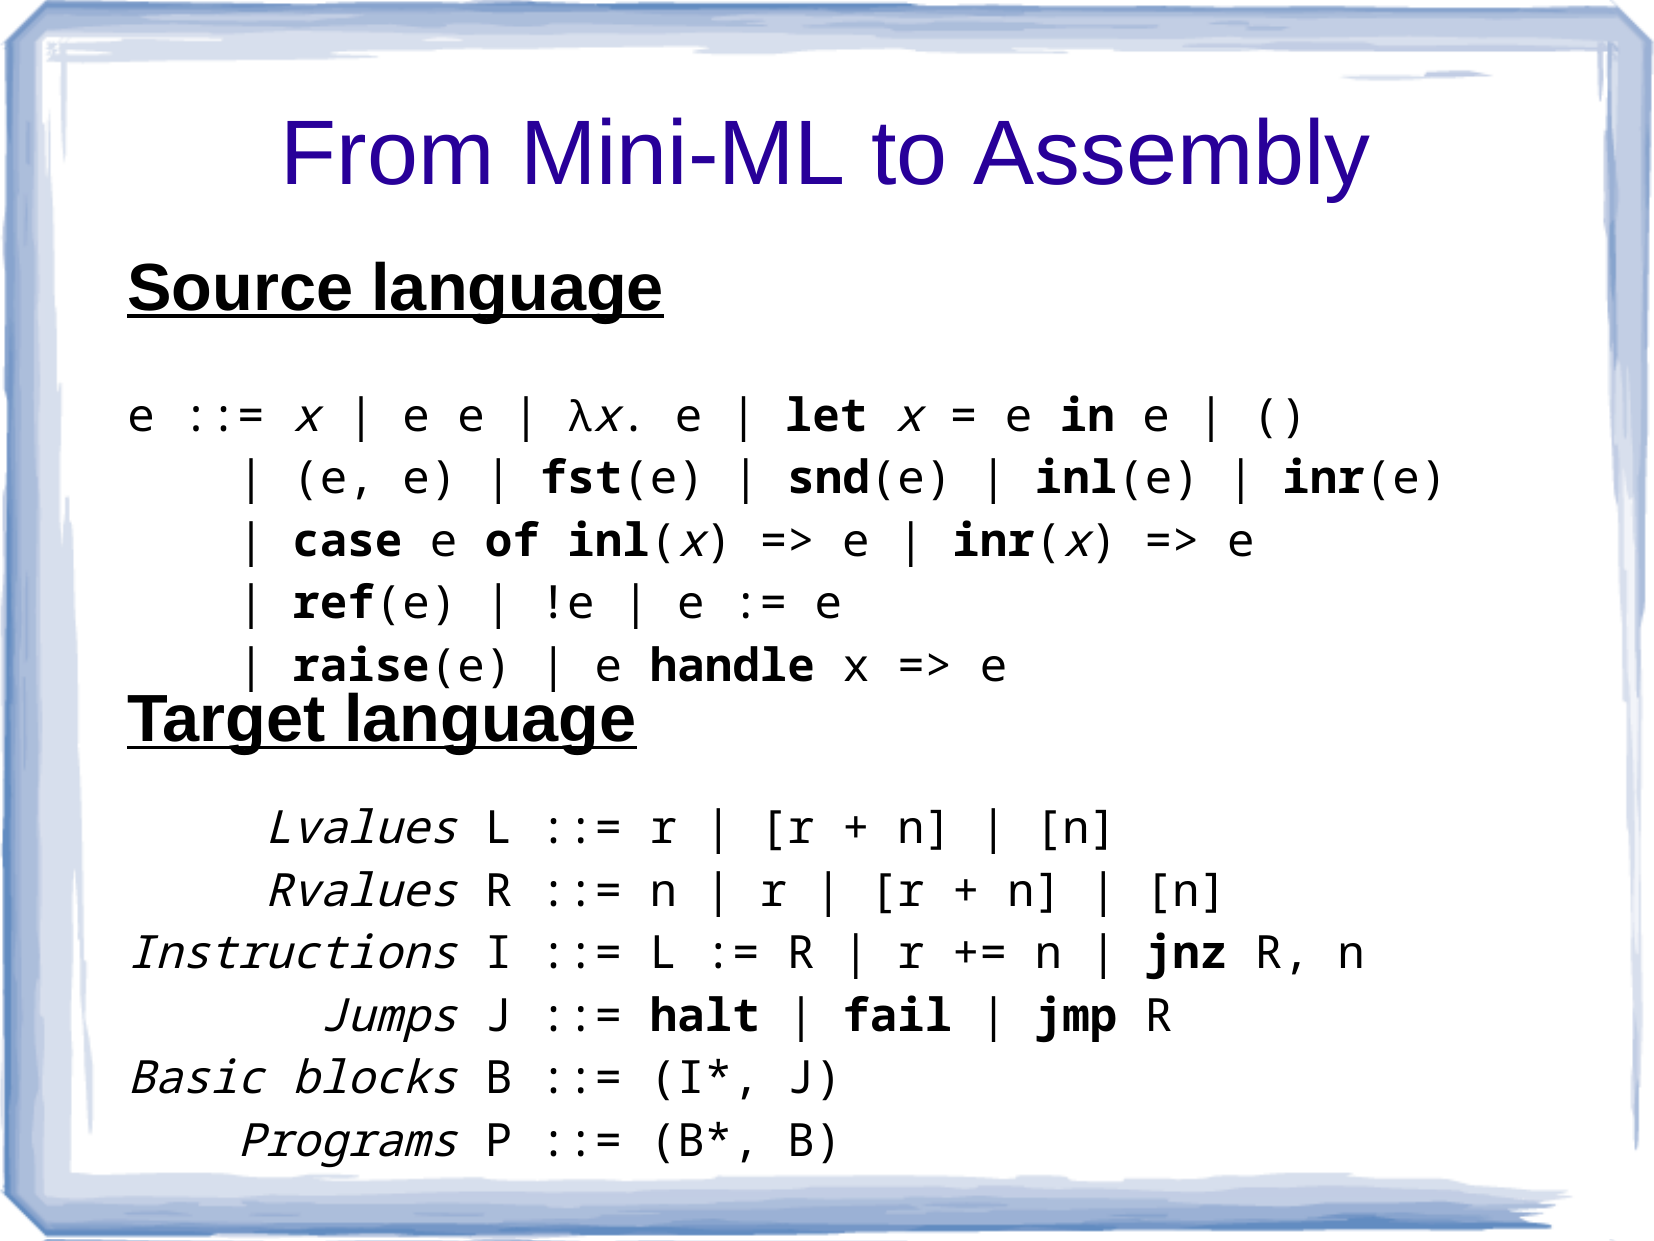

# From Mini-ML to Assembly
Source language
e ::= x | e e | λx. e | let x = e in e | ()
 | (e, e) | fst(e) | snd(e) | inl(e) | inr(e)
 | case e of inl(x) => e | inr(x) => e
 | ref(e) | !e | e := e
 | raise(e) | e handle x => e
Target language
 Lvalues L ::= r | [r + n] | [n]
 Rvalues R ::= n | r | [r + n] | [n]
Instructions I ::= L := R | r += n | jnz R, n
 Jumps J ::= halt | fail | jmp R
Basic blocks B ::= (I*, J)
 Programs P ::= (B*, B)